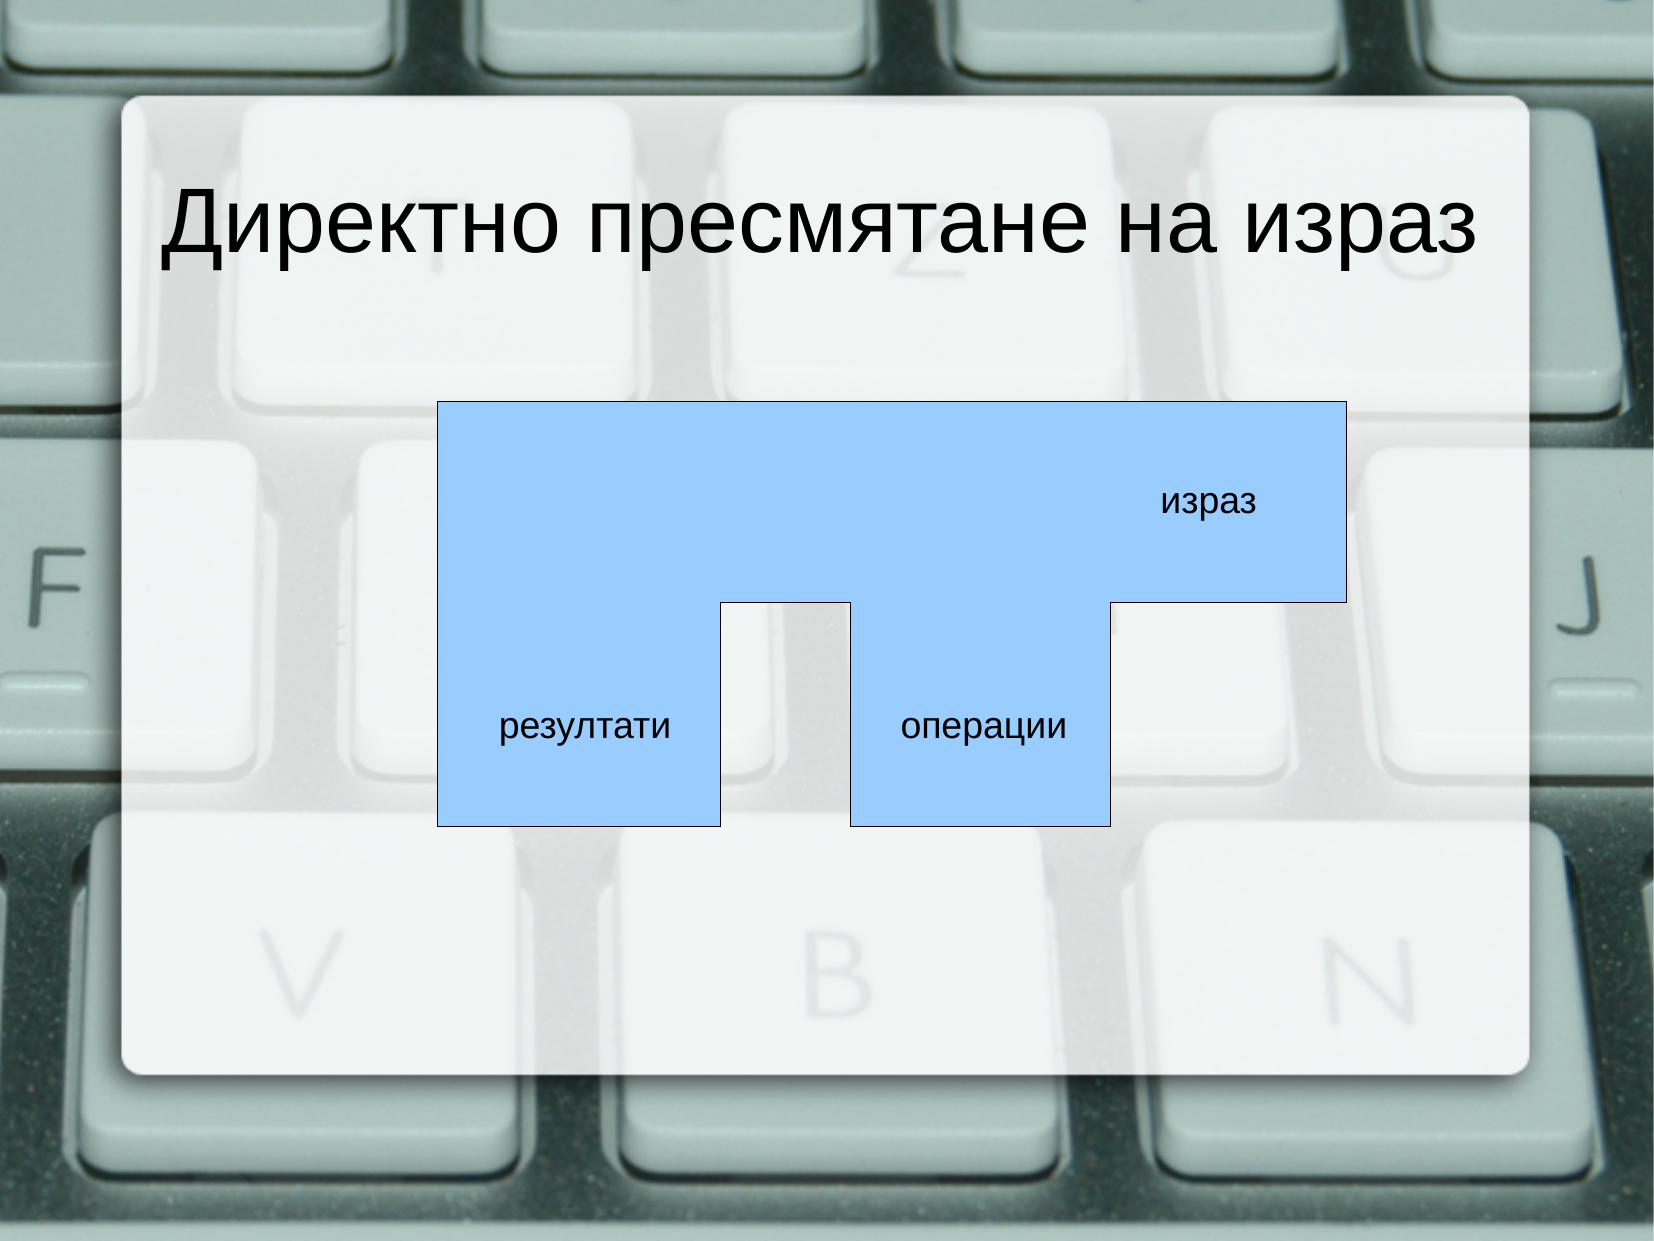

# Директно пресмятане на израз
израз
резултати
операции